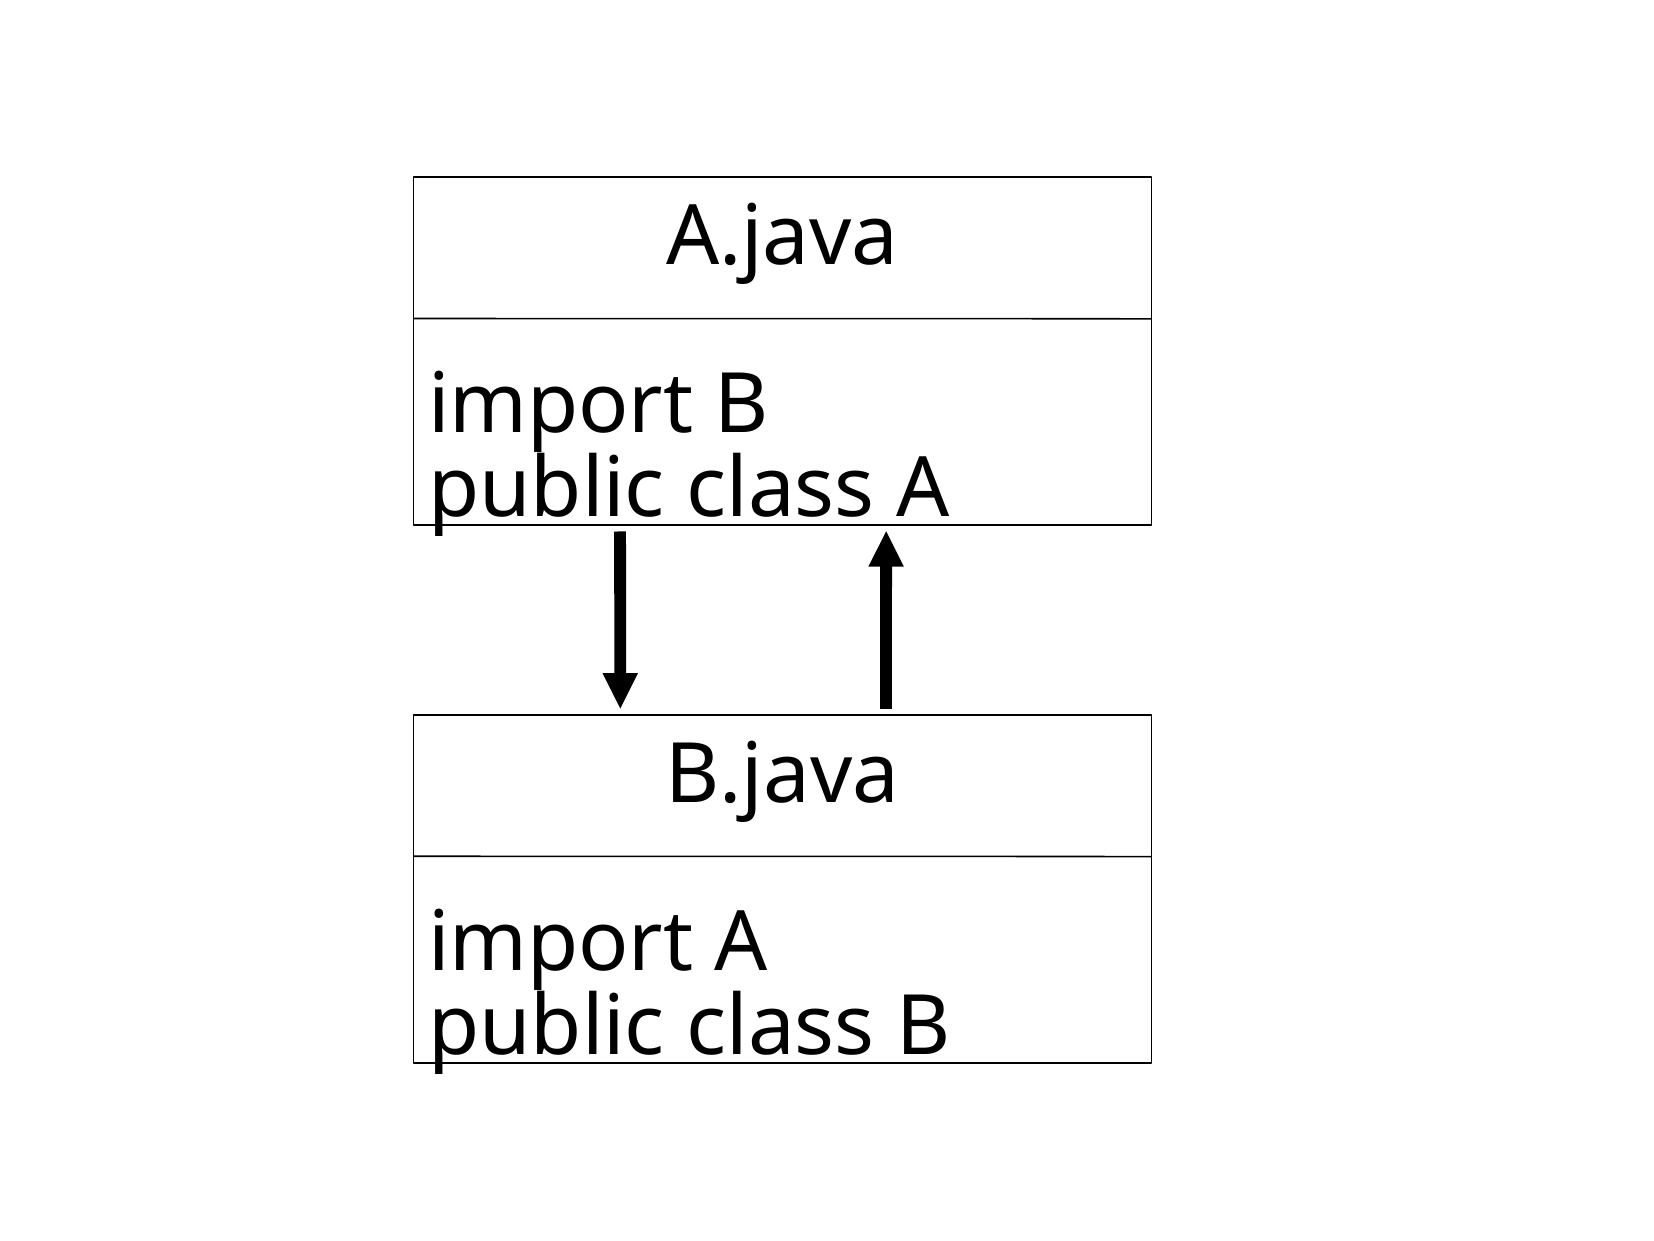

A.java
import B
public class A
B.java
import A
public class B